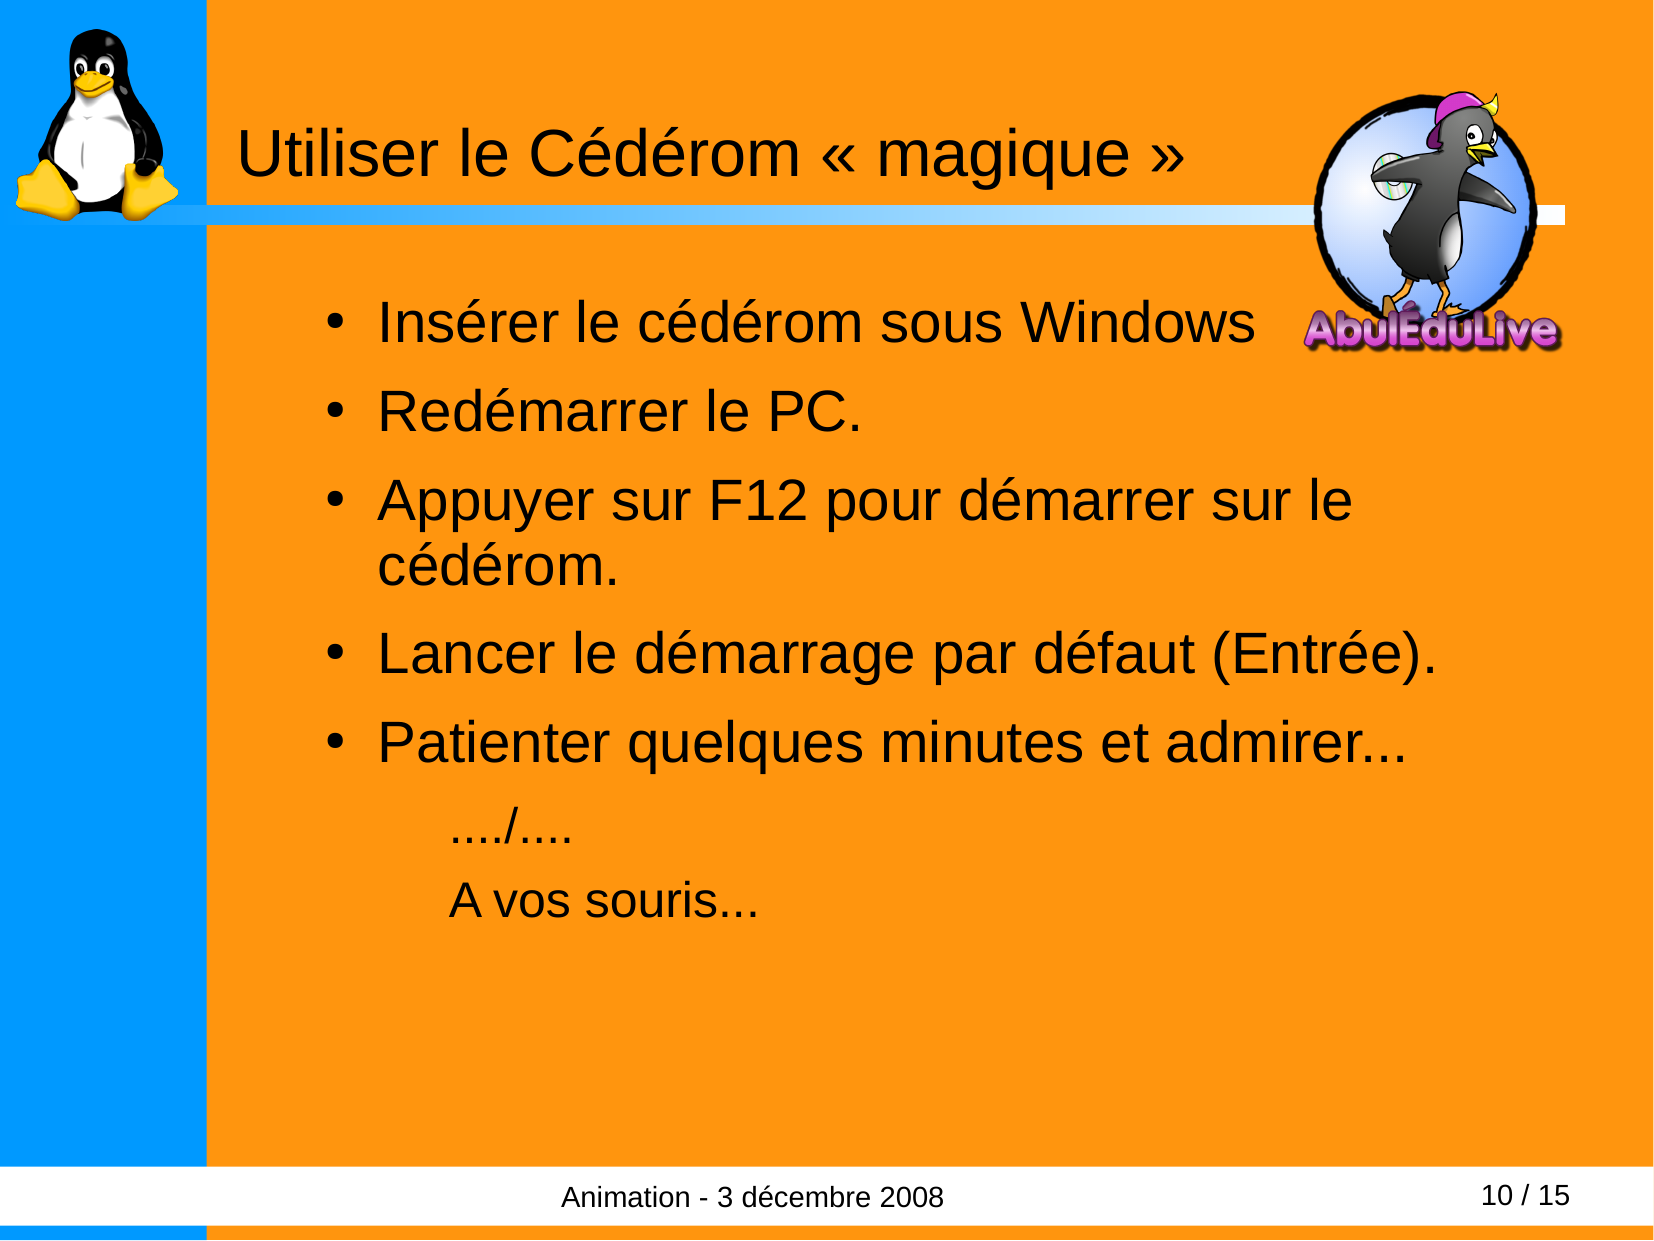

# Utiliser le Cédérom « magique »
Insérer le cédérom sous Windows
Redémarrer le PC.
Appuyer sur F12 pour démarrer sur le cédérom.
Lancer le démarrage par défaut (Entrée).
Patienter quelques minutes et admirer...
..../....
A vos souris...
10
Animation - 3 décembre 2008